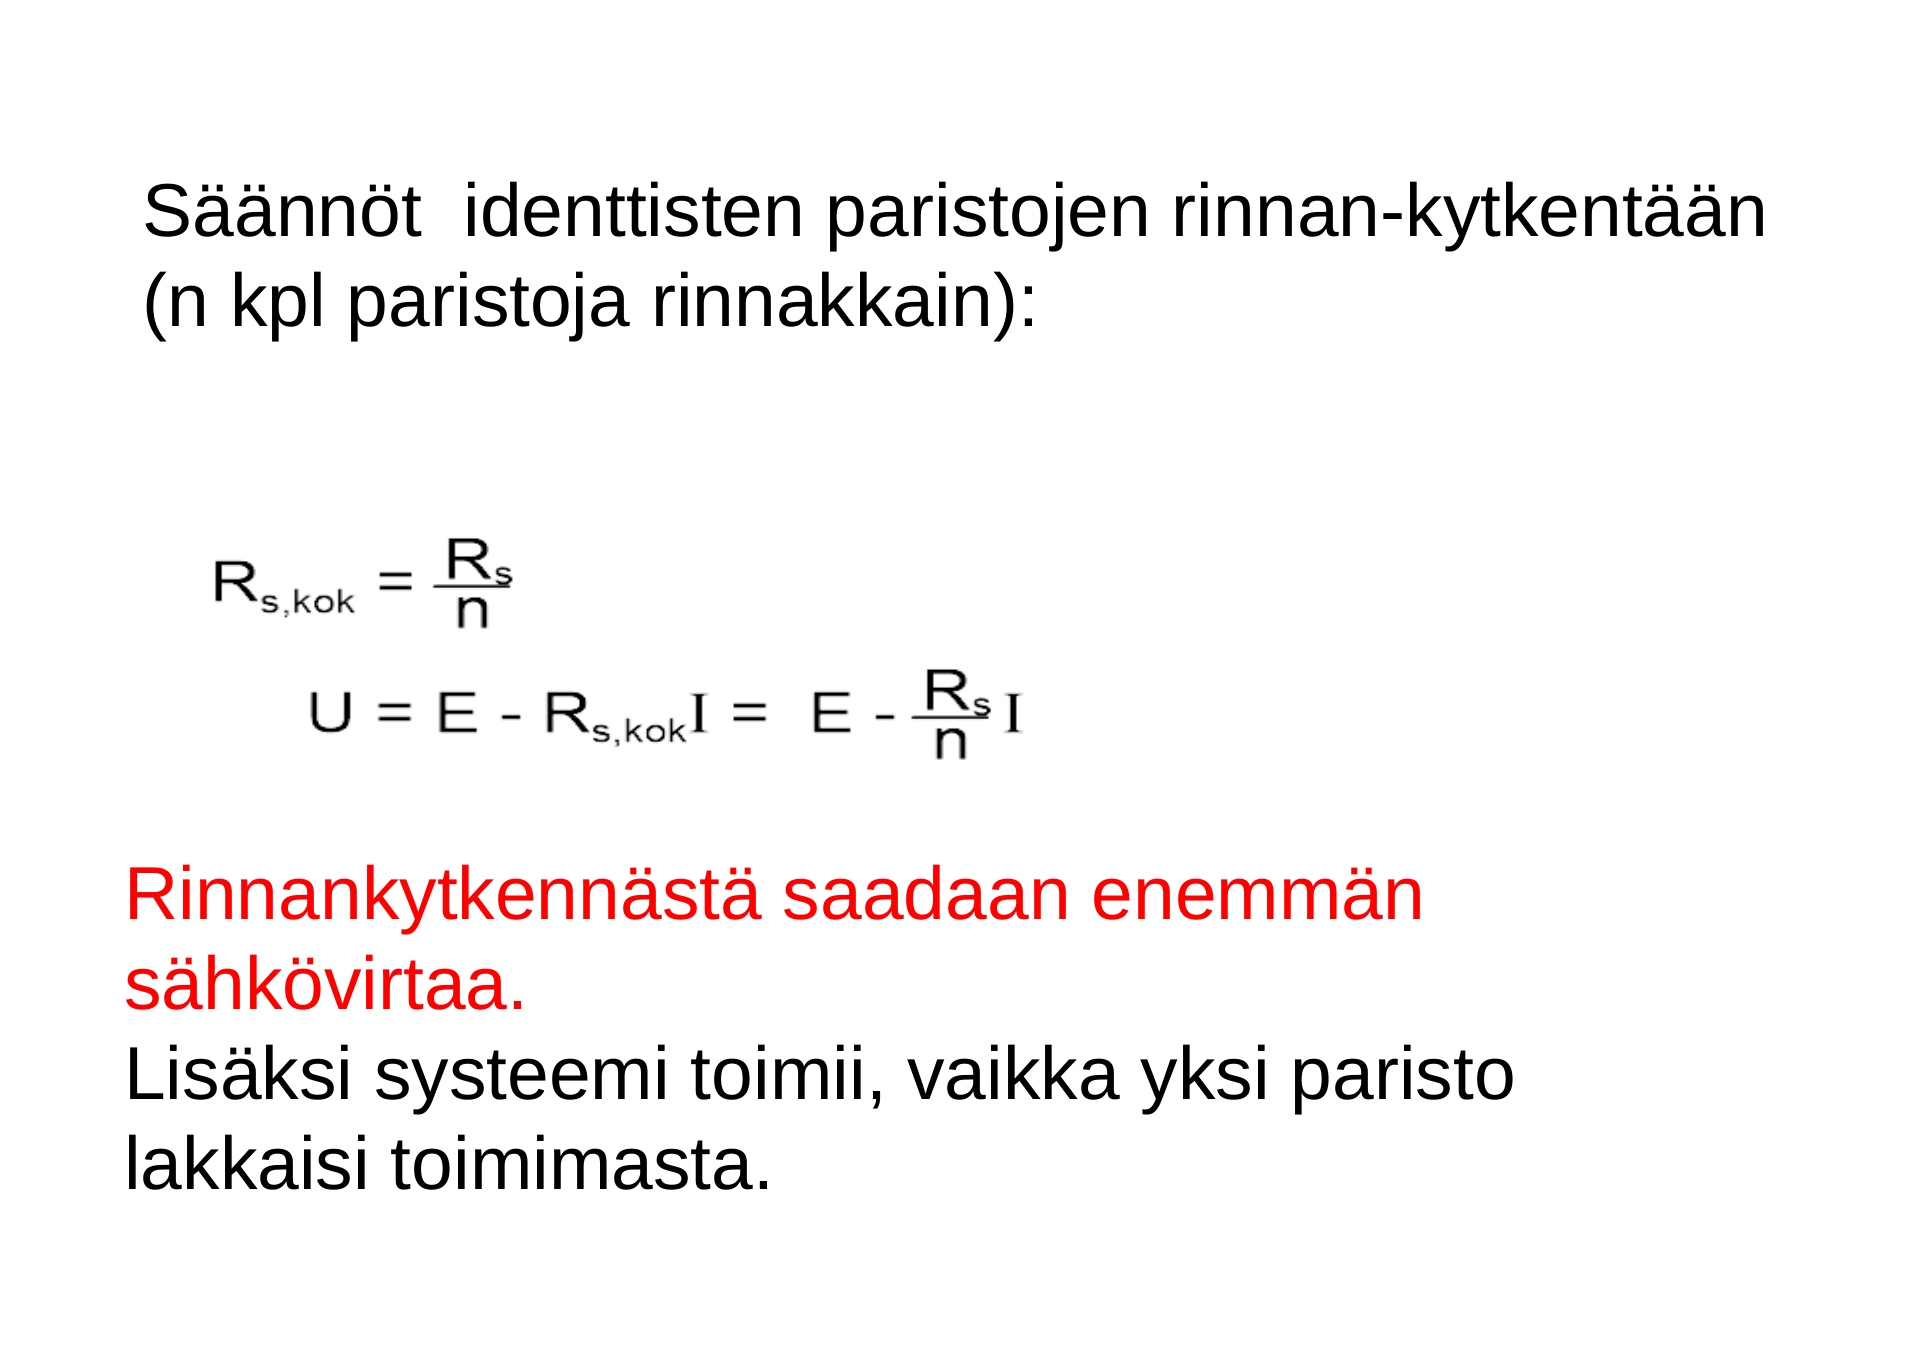

Säännöt identtisten paristojen rinnan-kytkentään (n kpl paristoja rinnakkain):
Rinnankytkennästä saadaan enemmän sähkövirtaa.
Lisäksi systeemi toimii, vaikka yksi paristo lakkaisi toimimasta.